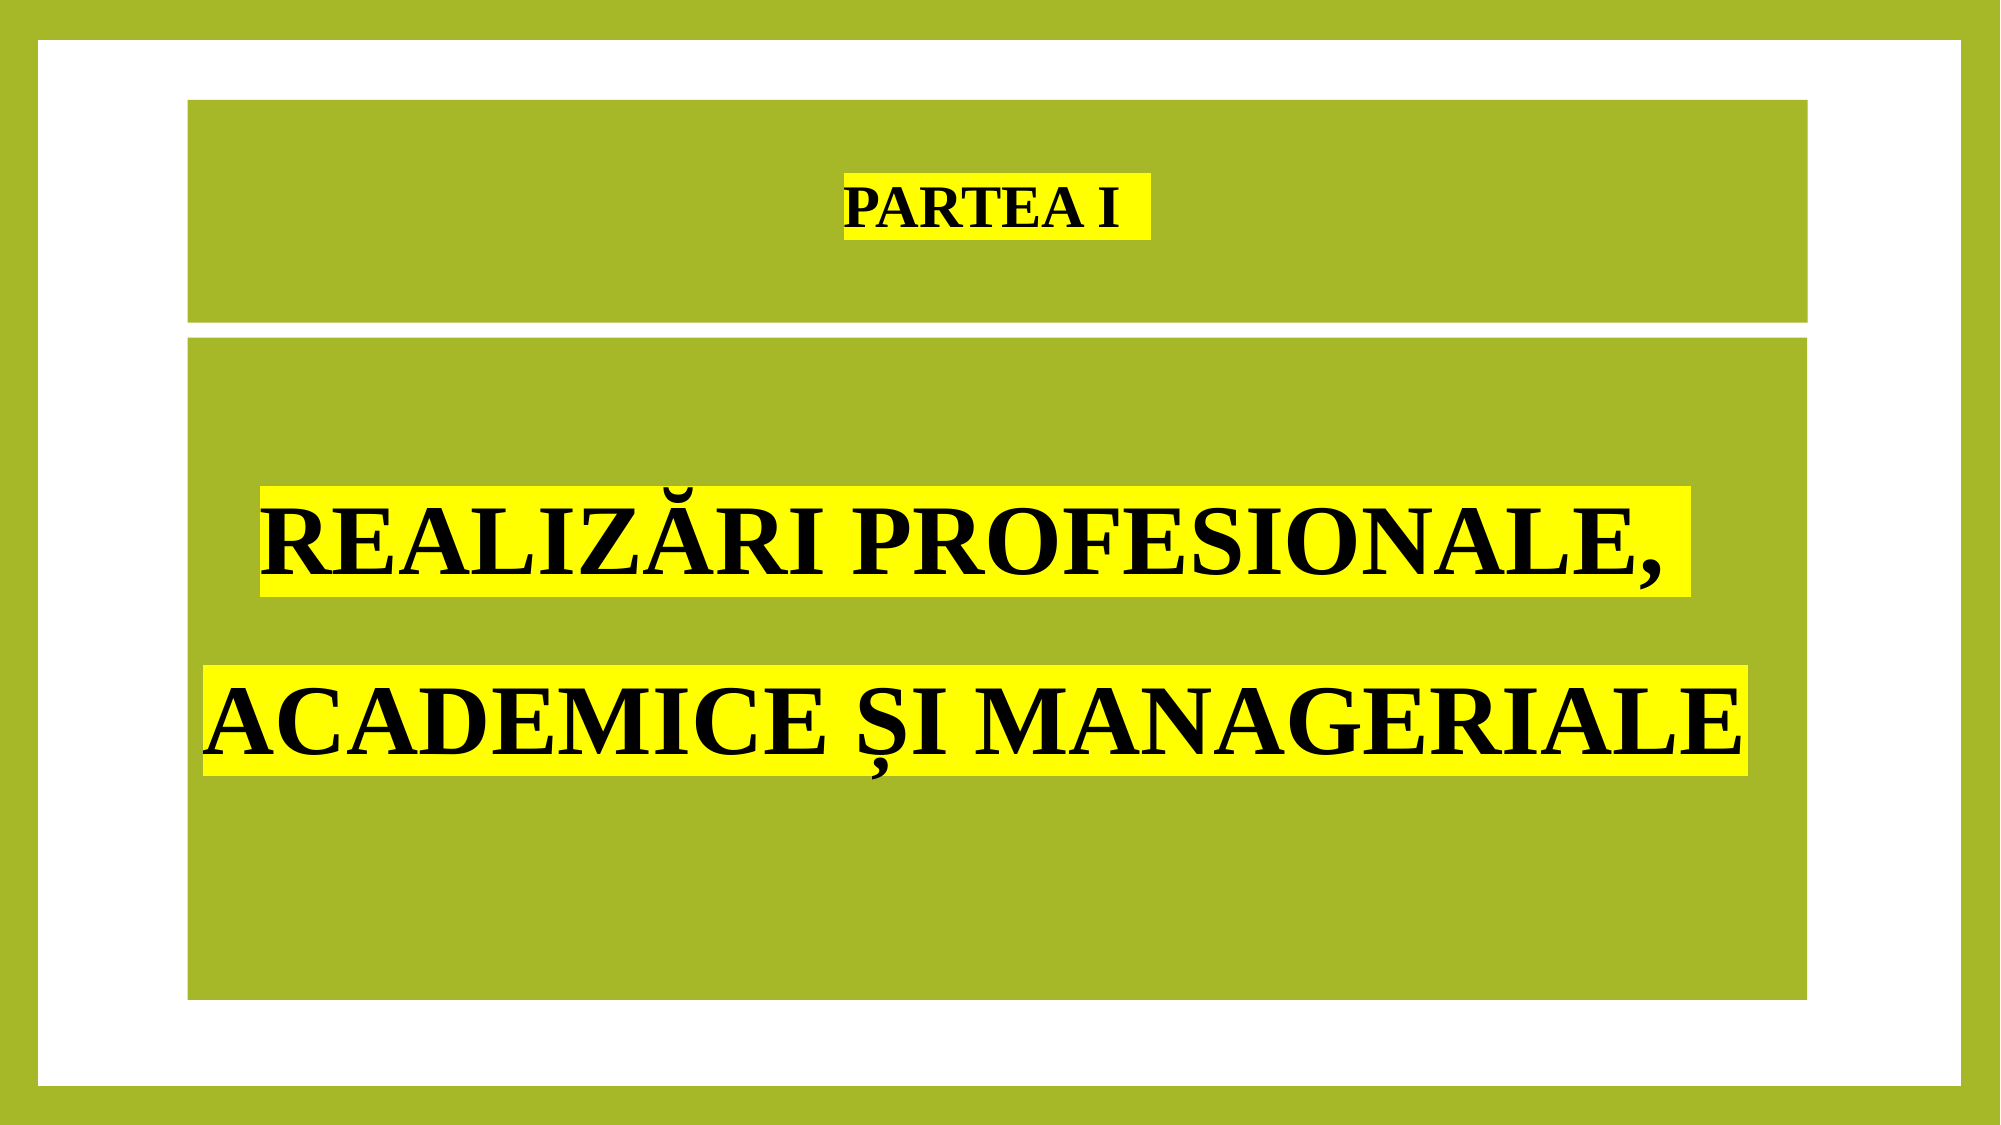

# PARTEA I
REALIZĂRI PROFESIONALE,
ACADEMICE ȘI MANAGERIALE